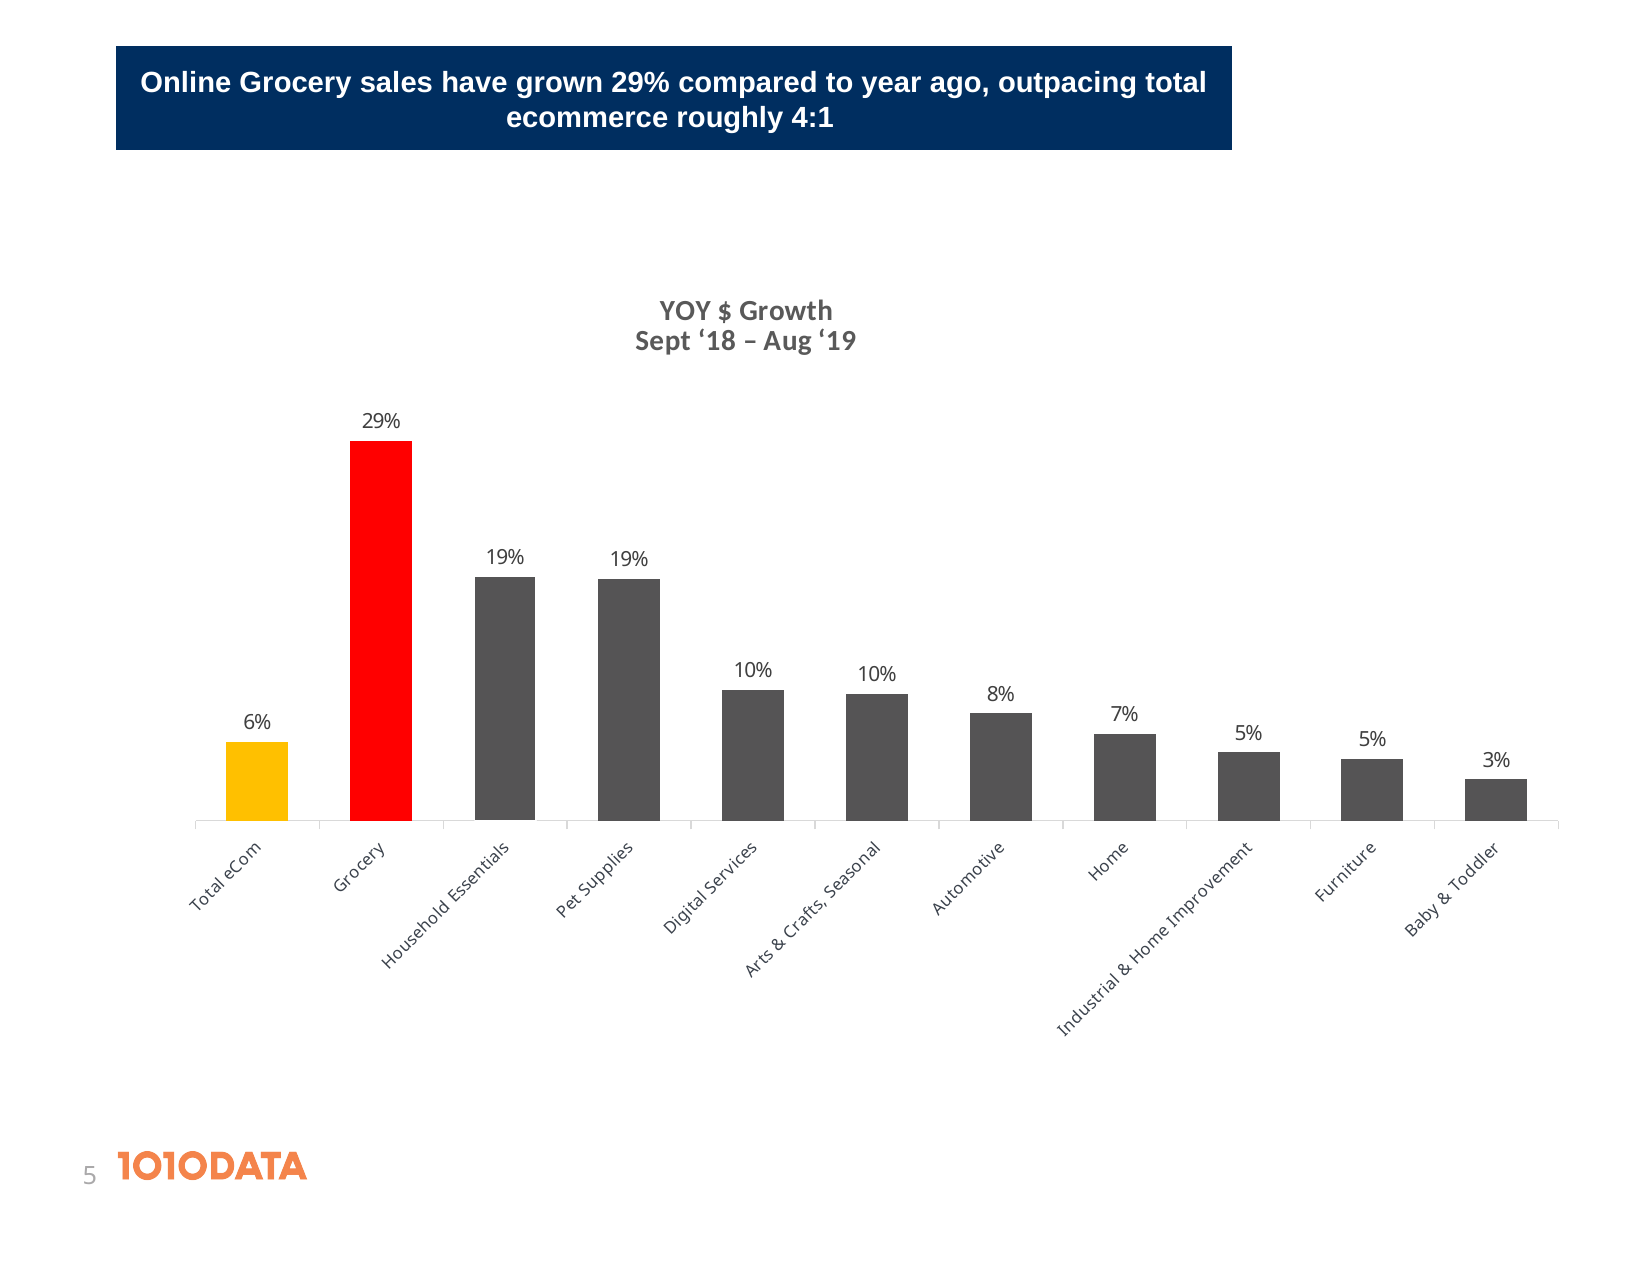

Online Grocery sales have grown 29% compared to year ago, outpacing total ecommerce roughly 4:1
#
### Chart: YOY $ Growth
Sept ‘18 – Aug ‘19
| Category | Growth |
|---|---|
| Total eCom | 0.061 |
| Grocery | 0.294 |
| Household Essentials | 0.189 |
| Pet Supplies | 0.187 |
| Digital Services | 0.101 |
| Arts & Crafts, Seasonal | 0.098 |
| Automotive | 0.083 |
| Home | 0.067 |
| Industrial & Home Improvement | 0.053 |
| Furniture | 0.048 |
| Baby & Toddler | 0.032 |